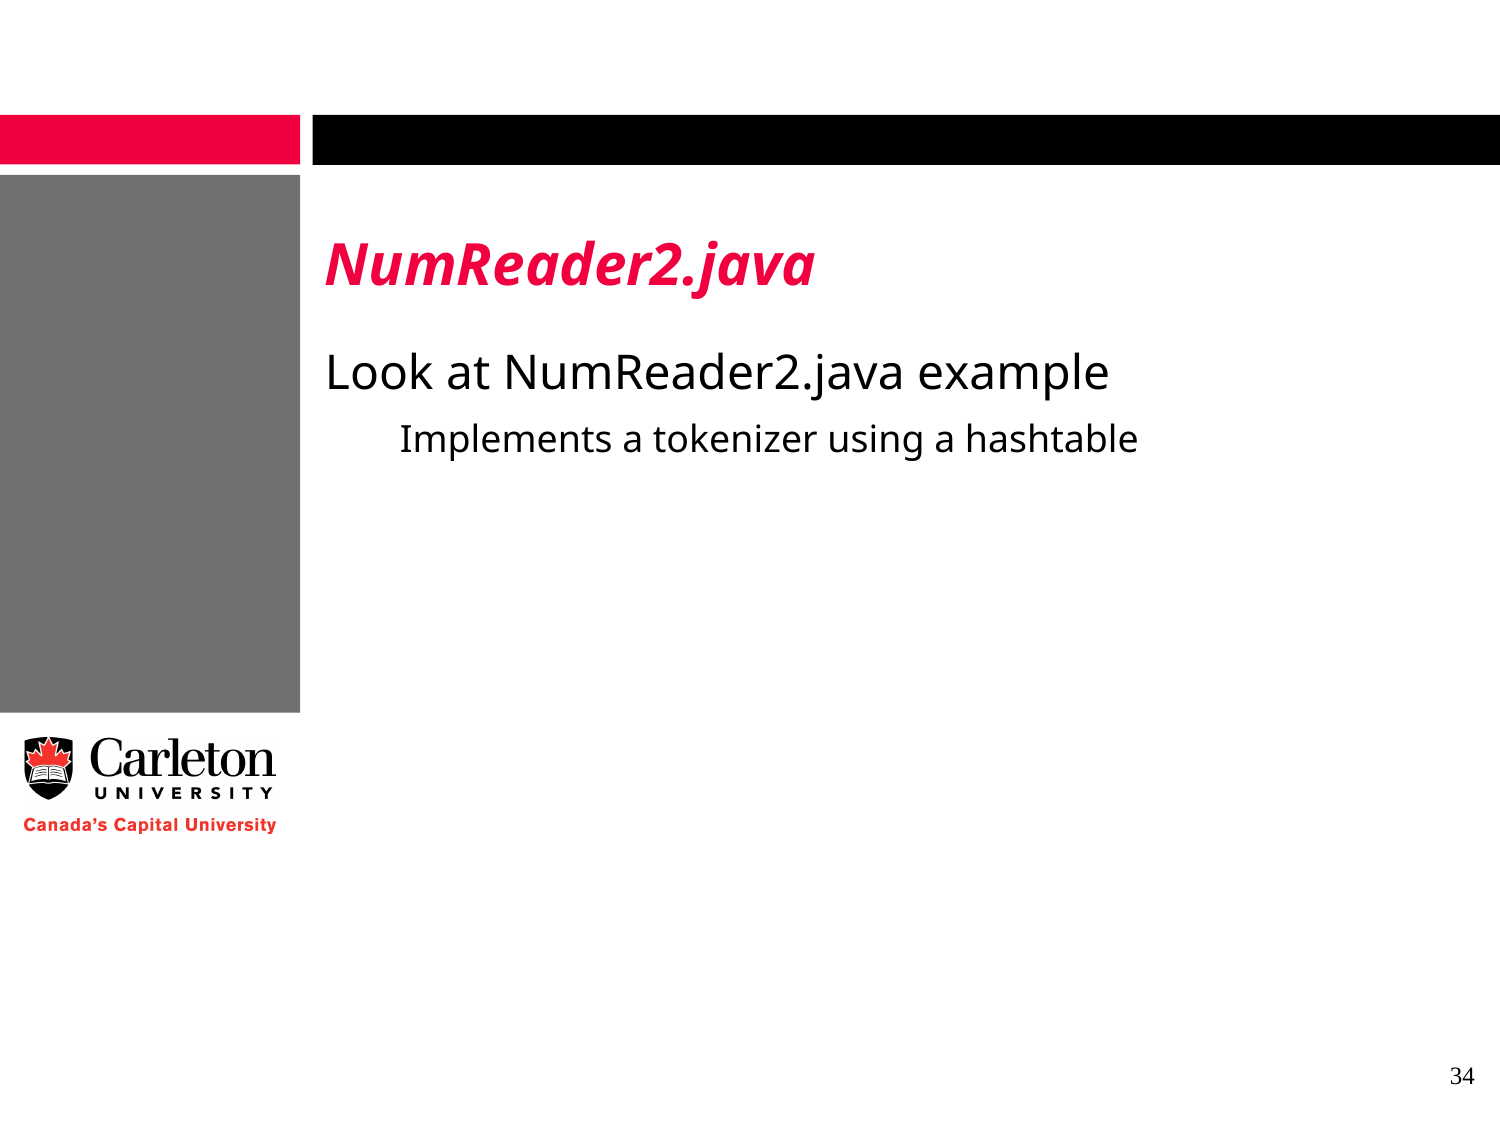

# NumReader2.java
Look at NumReader2.java example
Implements a tokenizer using a hashtable
34